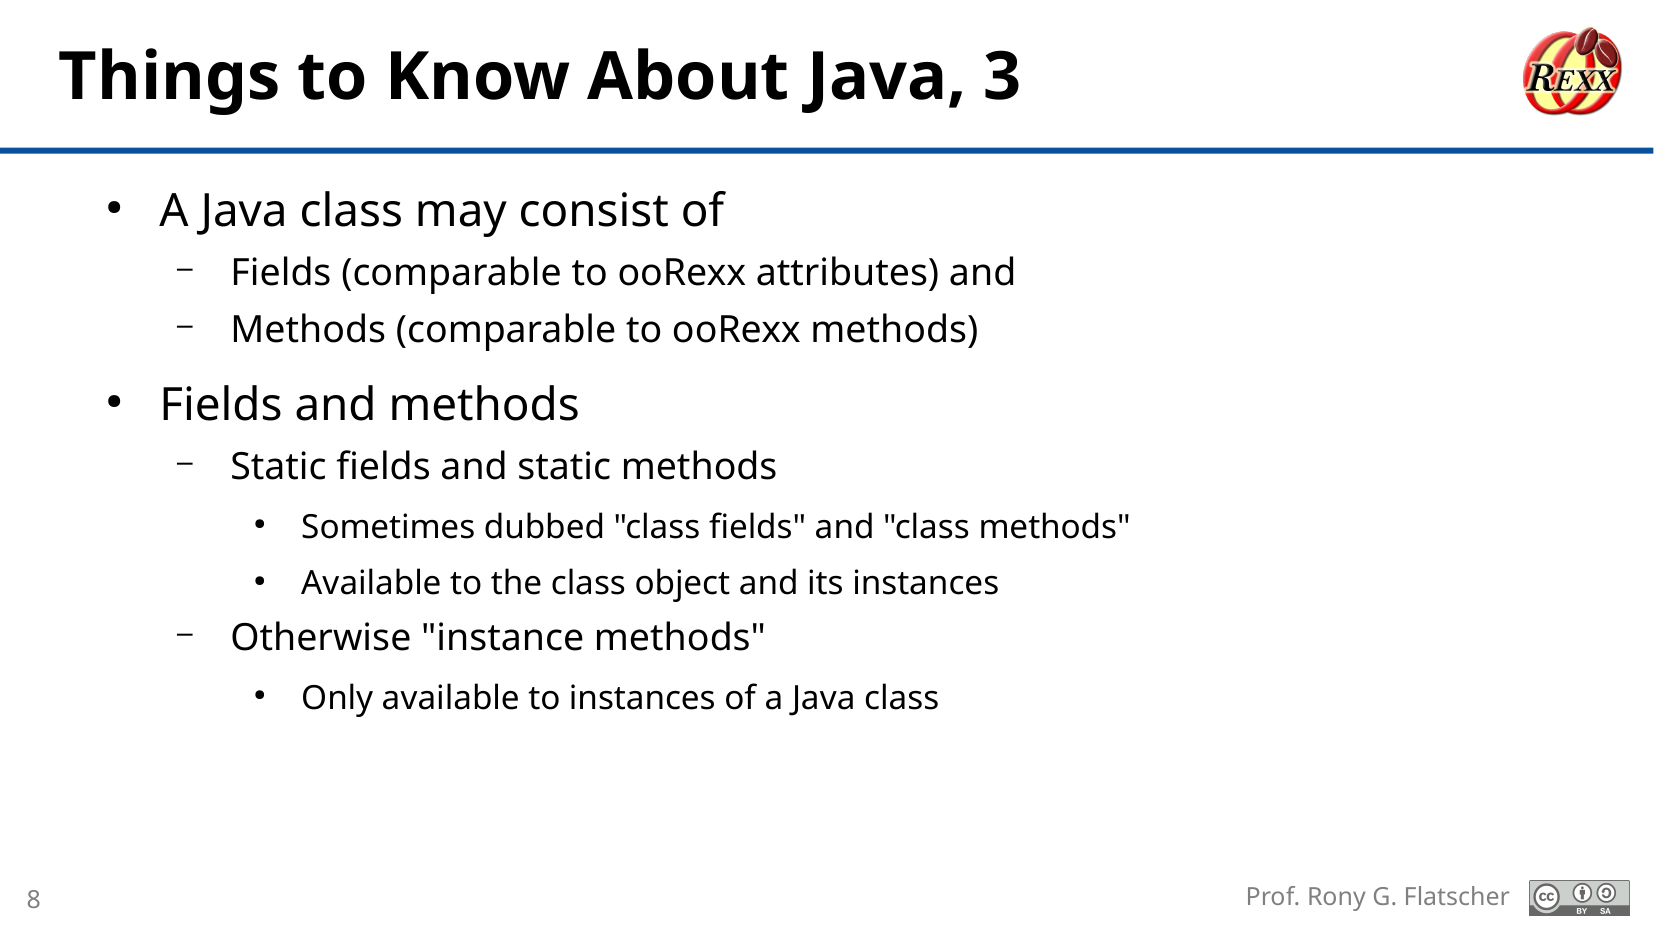

# Things to Know About Java, 3
A Java class may consist of
Fields (comparable to ooRexx attributes) and
Methods (comparable to ooRexx methods)
Fields and methods
Static fields and static methods
Sometimes dubbed "class fields" and "class methods"
Available to the class object and its instances
Otherwise "instance methods"
Only available to instances of a Java class